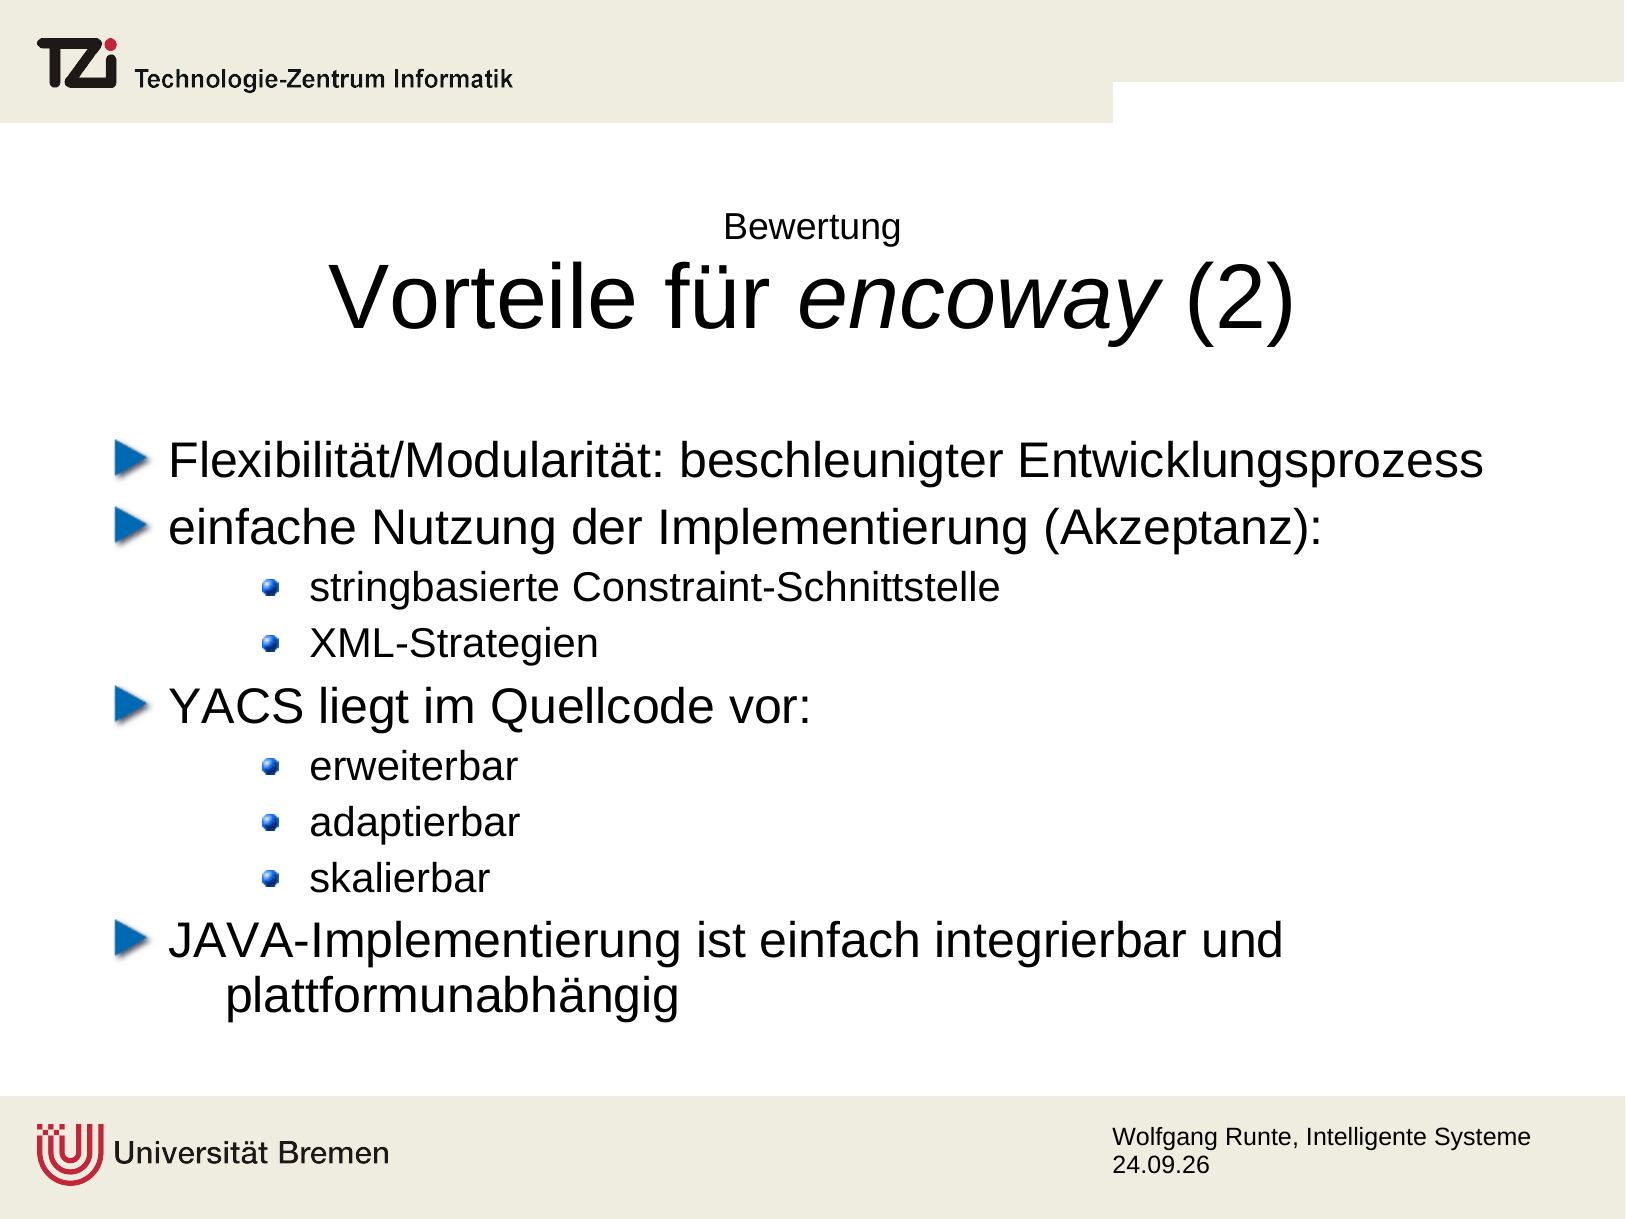

# Bewertung Vorteile für encoway (2)
Flexibilität/Modularität: beschleunigter Entwicklungsprozess
einfache Nutzung der Implementierung (Akzeptanz):
stringbasierte Constraint-Schnittstelle
XML-Strategien
YACS liegt im Quellcode vor:
erweiterbar
adaptierbar
skalierbar
JAVA-Implementierung ist einfach integrierbar und plattformunabhängig